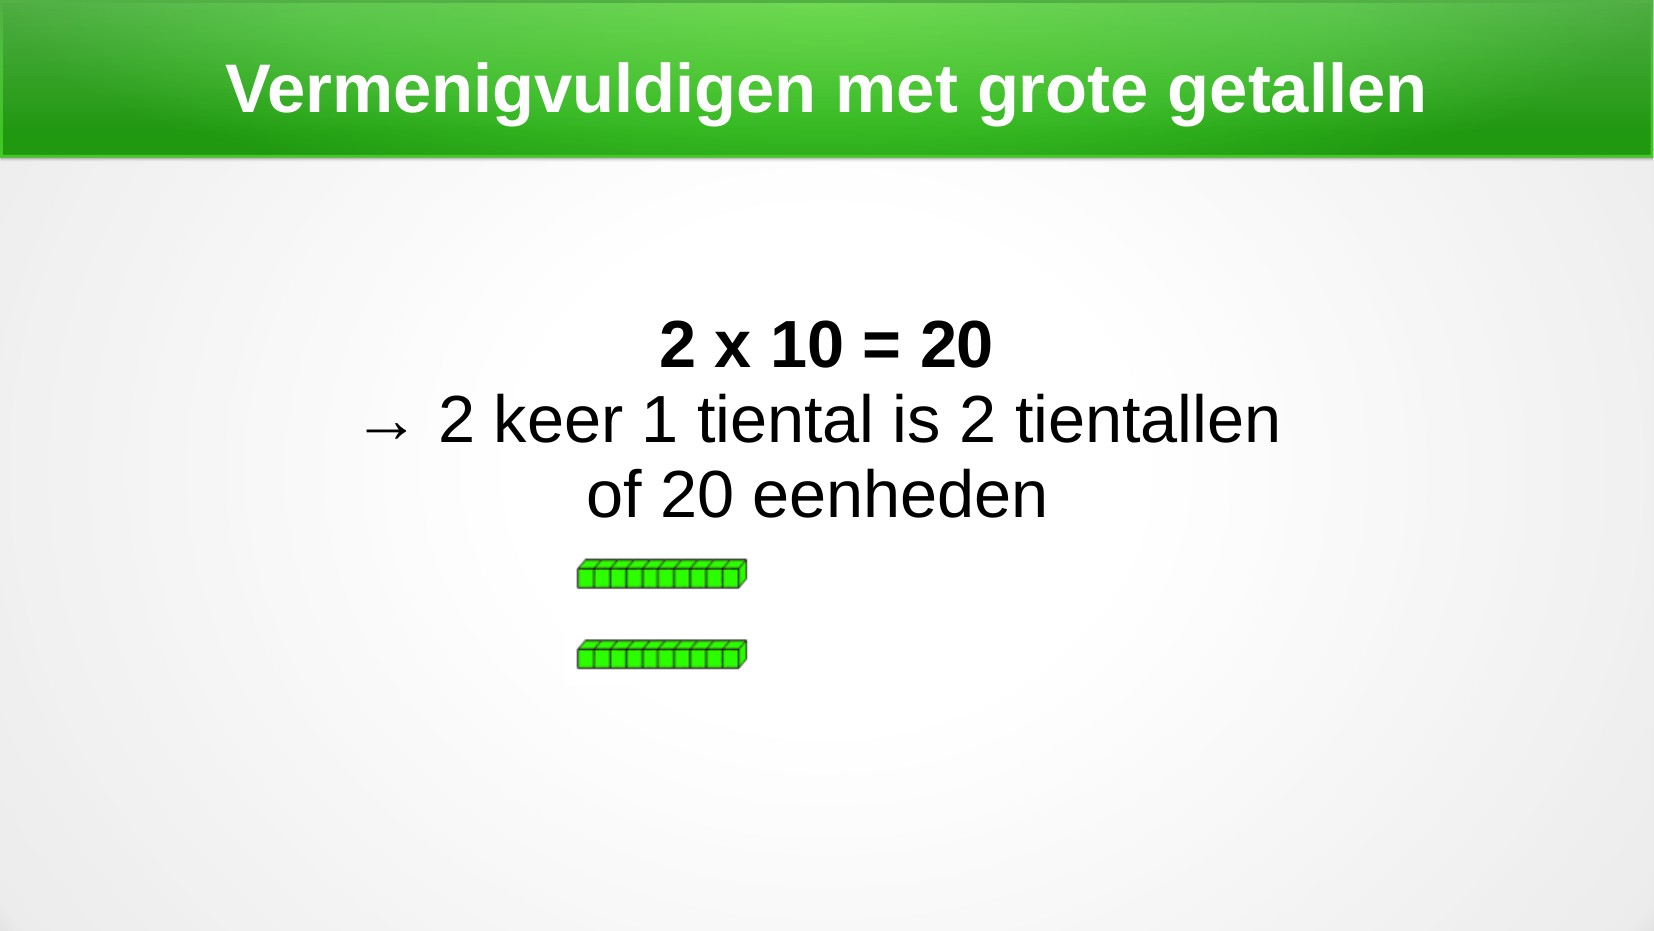

# Vermenigvuldigen met grote getallen
2 x 10 = 20
→ 2 keer 1 tiental is 2 tientallen
of 20 eenheden